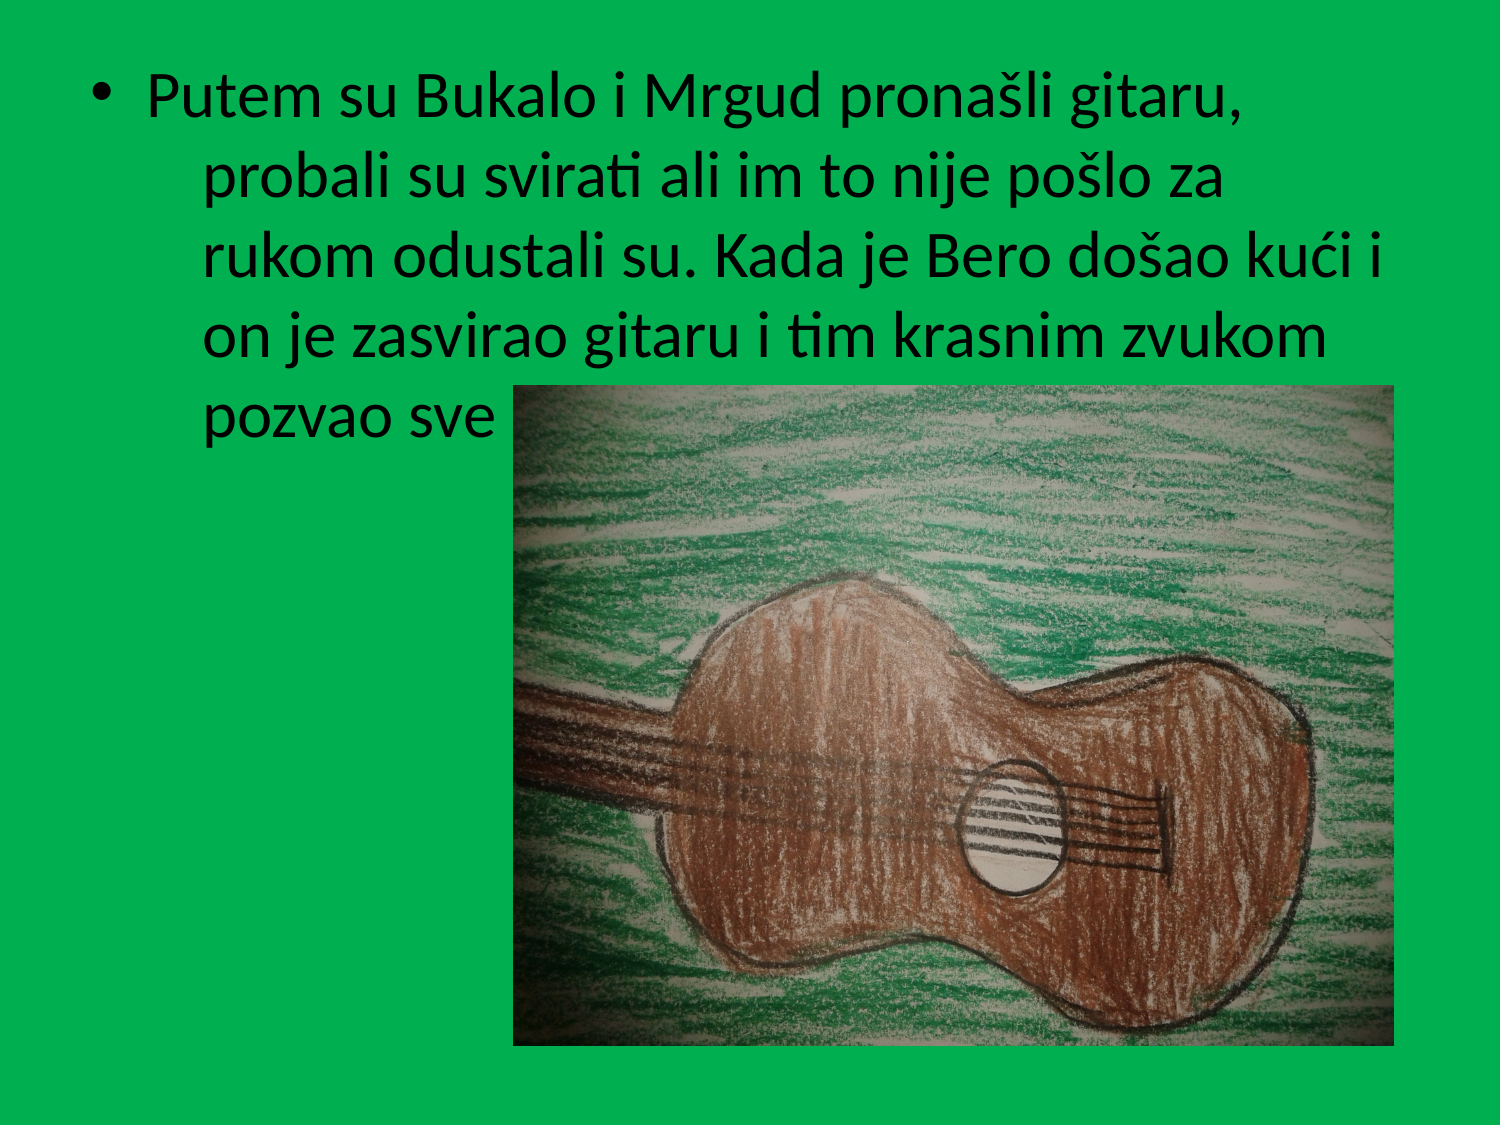

Putem su Bukalo i Mrgud pronašli gitaru, probali su svirati ali im to nije pošlo za rukom odustali su. Kada je Bero došao kući i on je zasvirao gitaru i tim krasnim zvukom pozvao sve životinje.
#